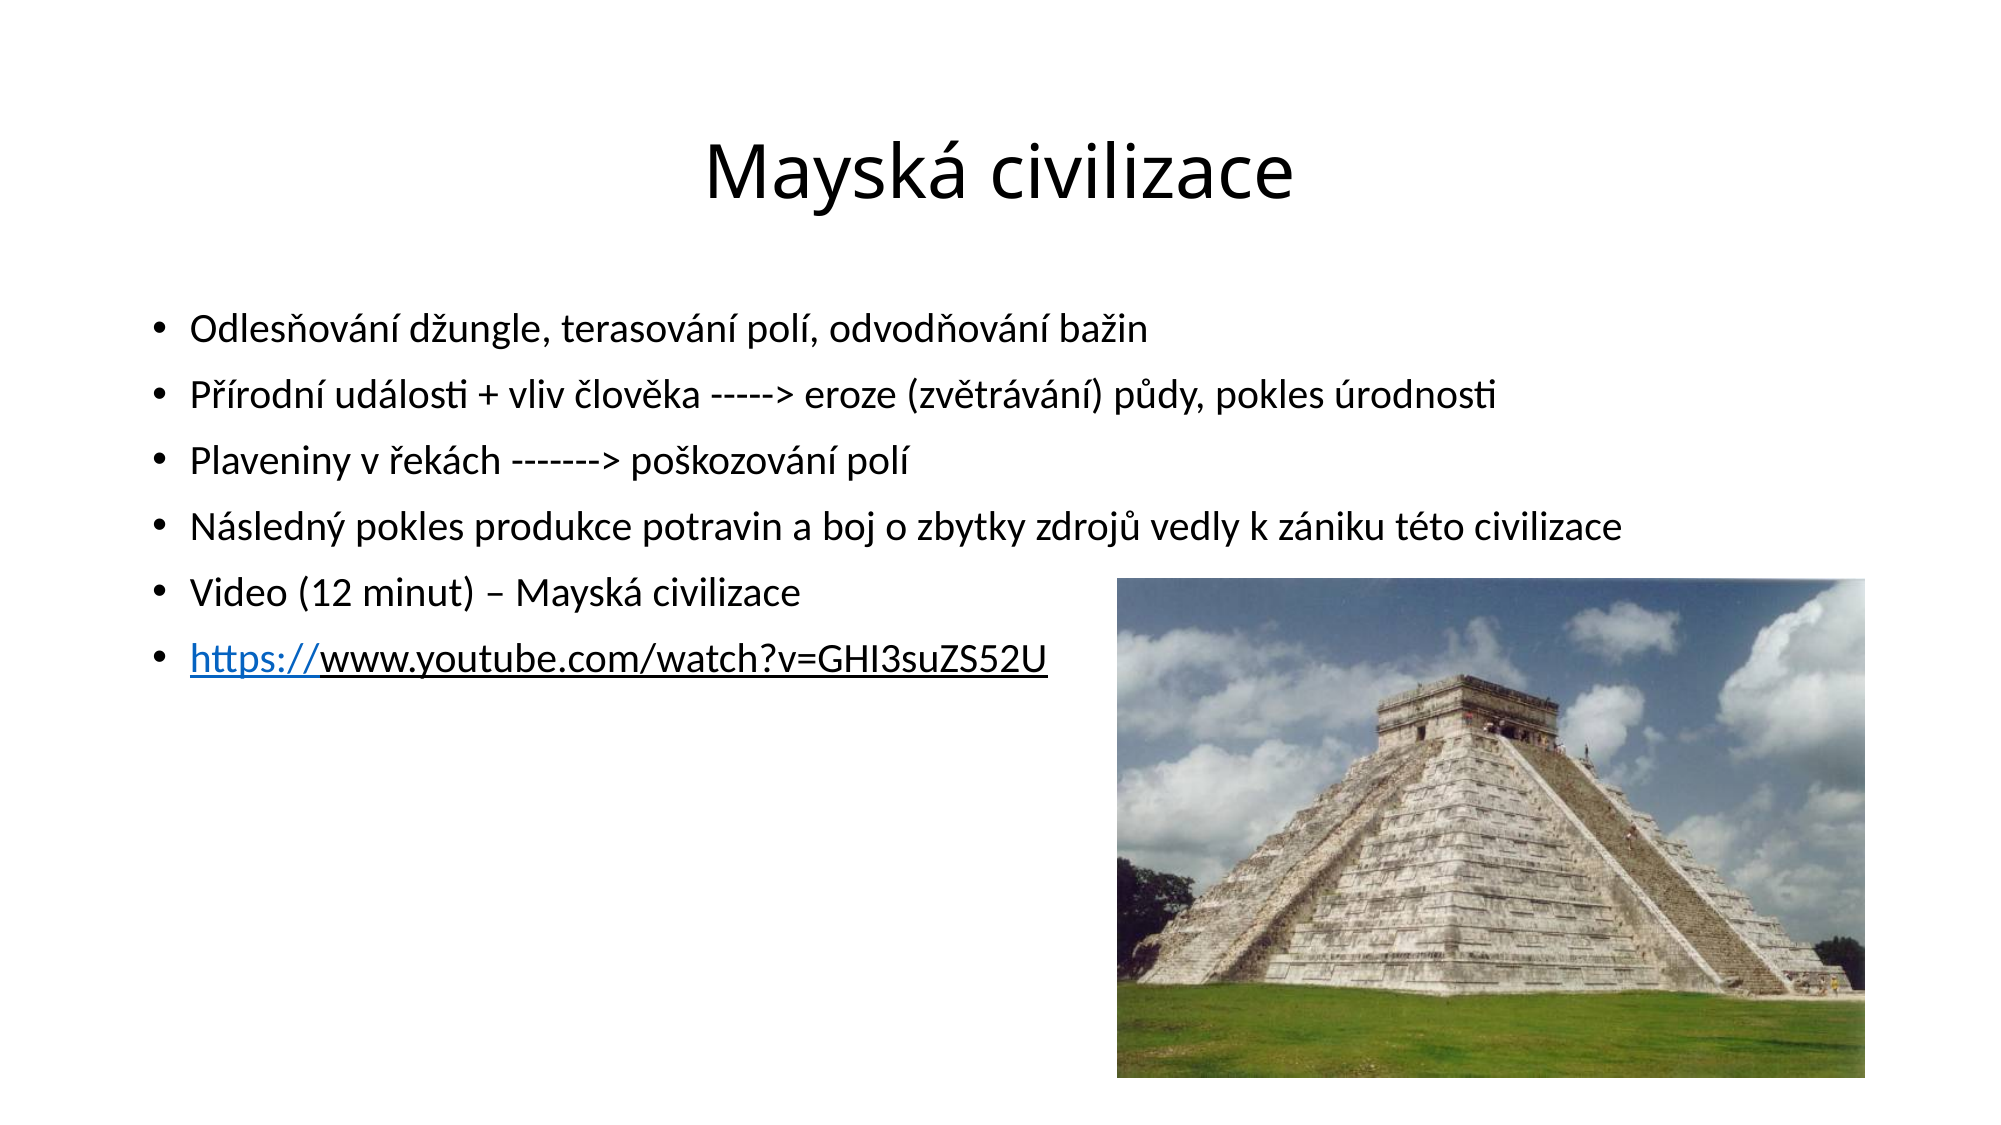

# Mayská civilizace
Odlesňování džungle, terasování polí, odvodňování bažin
Přírodní události + vliv člověka -----> eroze (zvětrávání) půdy, pokles úrodnosti
Plaveniny v řekách -------> poškozování polí
Následný pokles produkce potravin a boj o zbytky zdrojů vedly k zániku této civilizace
Video (12 minut) – Mayská civilizace
https://www.youtube.com/watch?v=GHI3suZS52U